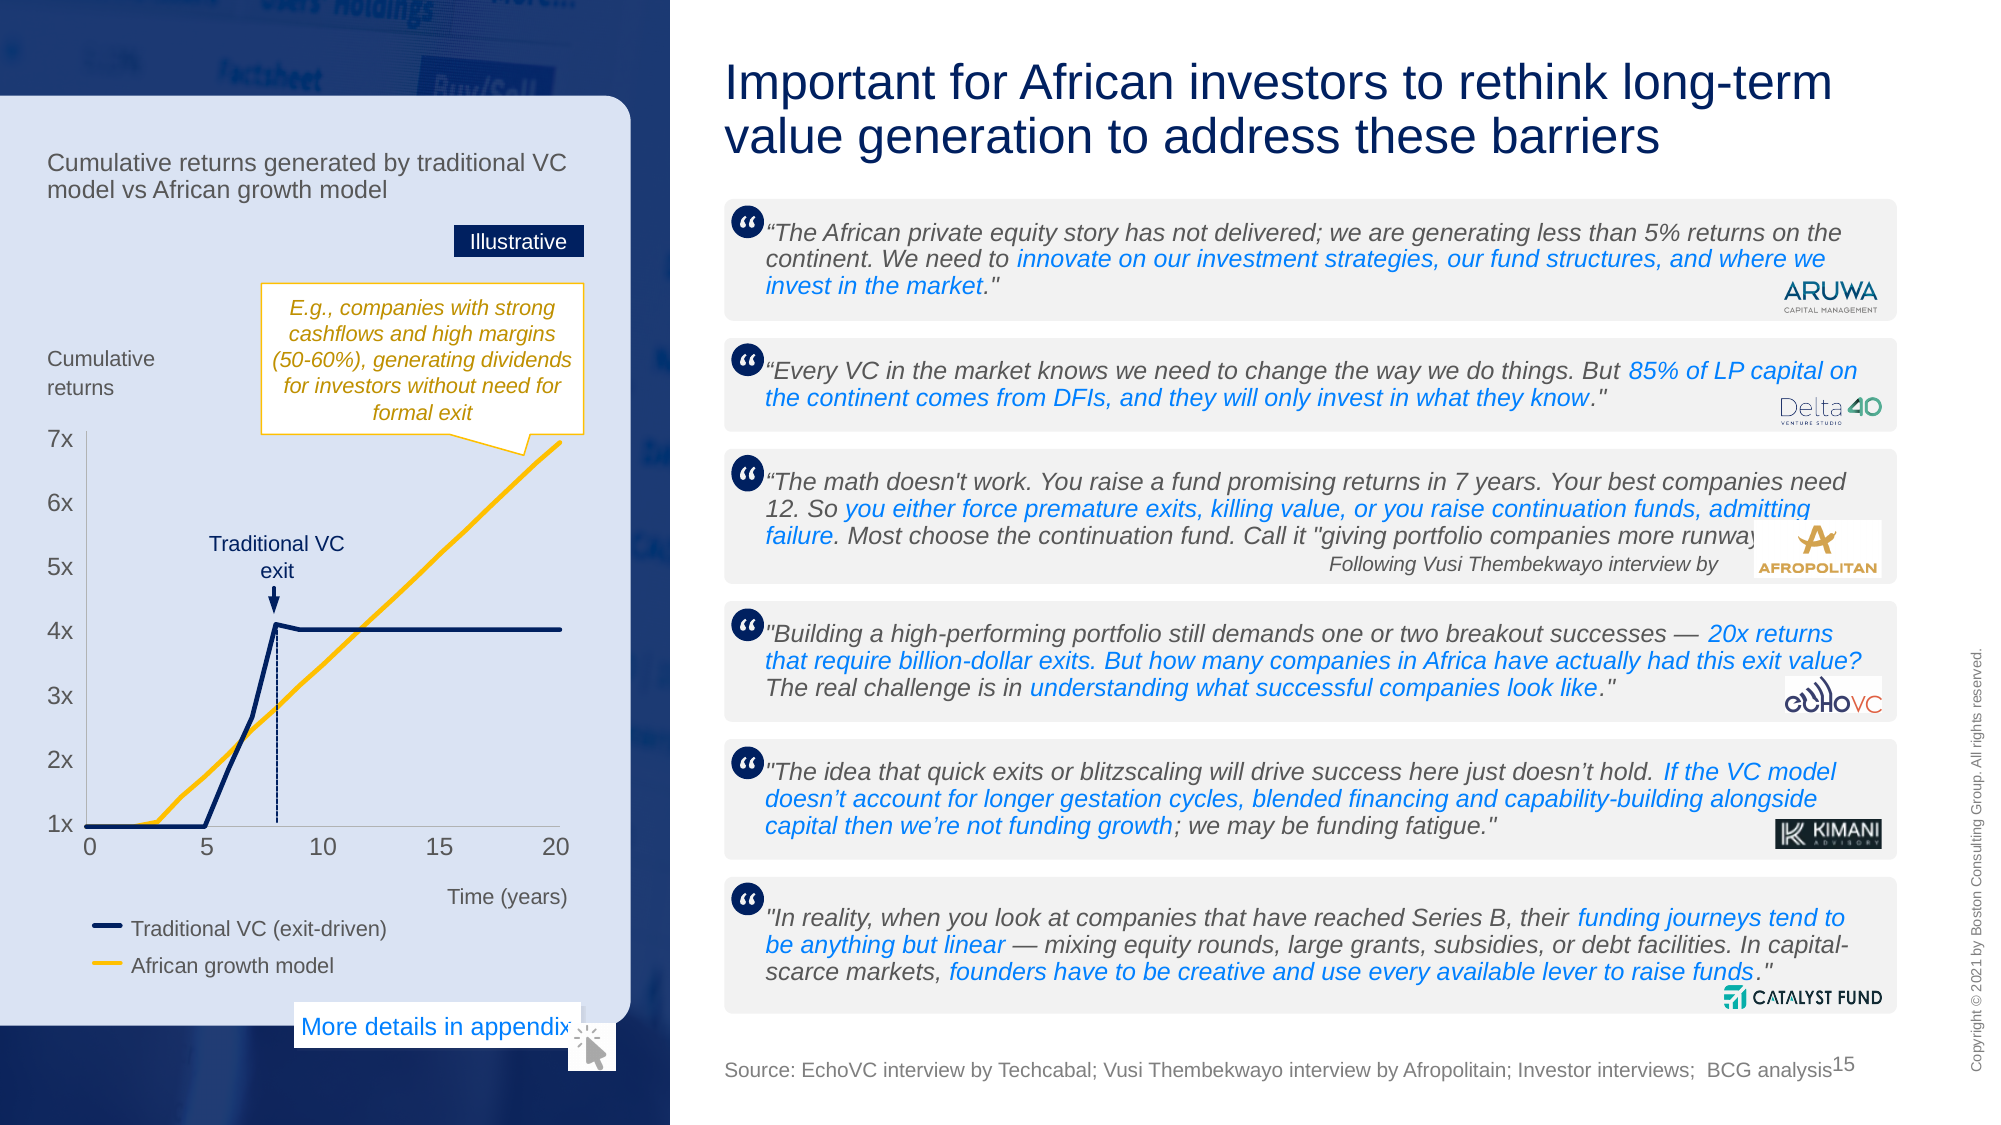

# Important for African investors to rethink long-term value generation to address these barriers
Cumulative returns generated by traditional VC model vs African growth model
“The African private equity story has not delivered; we are generating less than 5% returns on the continent. We need to innovate on our investment strategies, our fund structures, and where we invest in the market."
Illustrative
E.g., companies with strong cashflows and high margins (50-60%), generating dividends for investors without need for formal exit
“Every VC in the market knows we need to change the way we do things. But 85% of LP capital on the continent comes from DFIs, and they will only invest in what they know."
Cumulative
returns
7x
### Chart
| Category | Series1 | Series2 |
|---|---|---|“The math doesn't work. You raise a fund promising returns in 7 years. Your best companies need 12. So you either force premature exits, killing value, or you raise continuation funds, admitting failure. Most choose the continuation fund. Call it "giving portfolio companies more runway."
Following Vusi Thembekwayo interview by xxxxxxxxxx
6x
Traditional VC exit
5x
"Building a high-performing portfolio still demands one or two breakout successes — 20x returns that require billion-dollar exits. But how many companies in Africa have actually had this exit value? The real challenge is in understanding what successful companies look like."
4x
3x
"The idea that quick exits or blitzscaling will drive success here just doesn’t hold. If the VC model doesn’t account for longer gestation cycles, blended financing and capability-building alongside capital then we’re not funding growth; we may be funding fatigue."
2x
1x
0
5
10
15
20
"In reality, when you look at companies that have reached Series B, their funding journeys tend to be anything but linear — mixing equity rounds, large grants, subsidies, or debt facilities. In capital-scarce markets, founders have to be creative and use every available lever to raise funds."
Time (years)
Traditional VC (exit-driven)
African growth model
More details in appendix
Source: EchoVC interview by Techcabal; Vusi Thembekwayo interview by Afropolitain; Investor interviews; BCG analysis